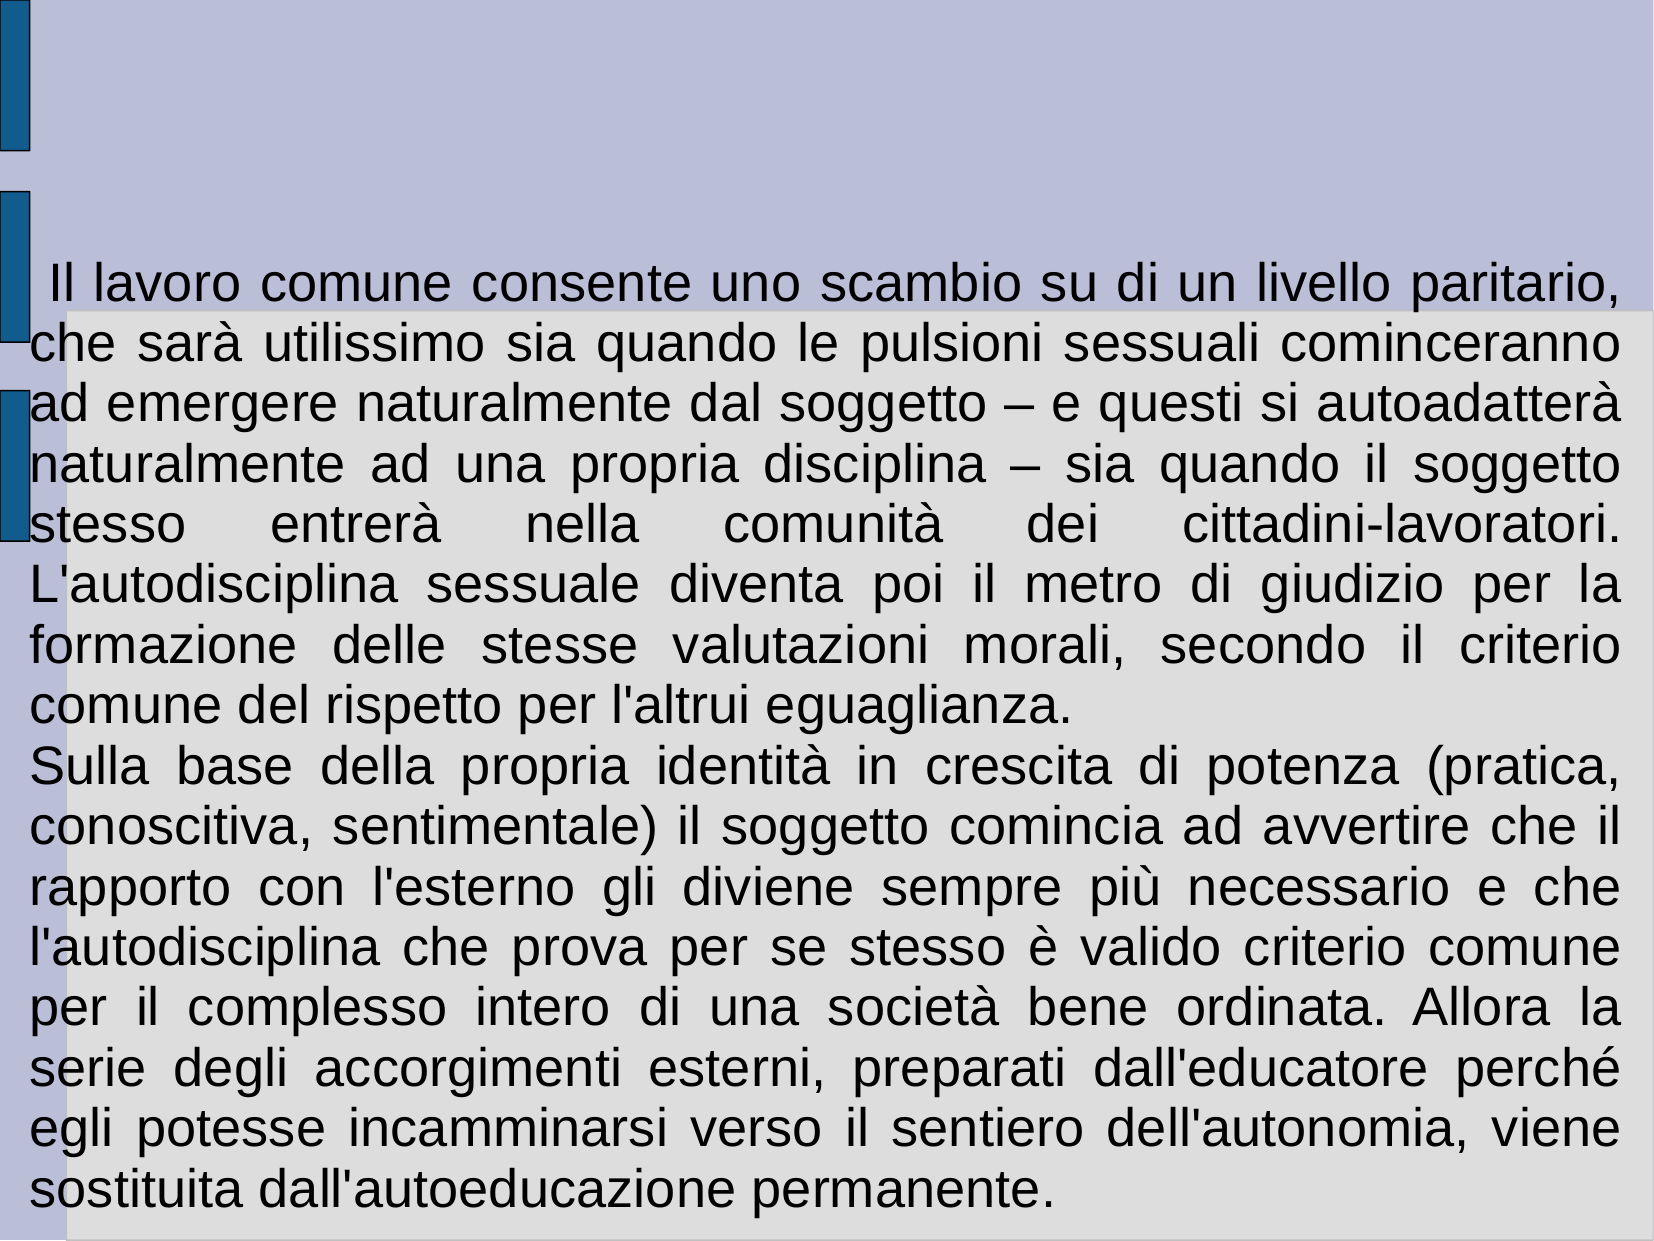

#
 Il lavoro comune consente uno scambio su di un livello paritario, che sarà utilissimo sia quando le pulsioni sessuali cominceranno ad emergere naturalmente dal soggetto – e questi si autoadatterà naturalmente ad una propria disciplina – sia quando il soggetto stesso entrerà nella comunità dei cittadini-lavoratori. L'autodisciplina sessuale diventa poi il metro di giudizio per la formazione delle stesse valutazioni morali, secondo il criterio comune del rispetto per l'altrui eguaglianza.
Sulla base della propria identità in crescita di potenza (pratica, conoscitiva, sentimentale) il soggetto comincia ad avvertire che il rapporto con l'esterno gli diviene sempre più necessario e che l'autodisciplina che prova per se stesso è valido criterio comune per il complesso intero di una società bene ordinata. Allora la serie degli accorgimenti esterni, preparati dall'educatore perché egli potesse incamminarsi verso il sentiero dell'autonomia, viene sostituita dall'autoeducazione permanente.